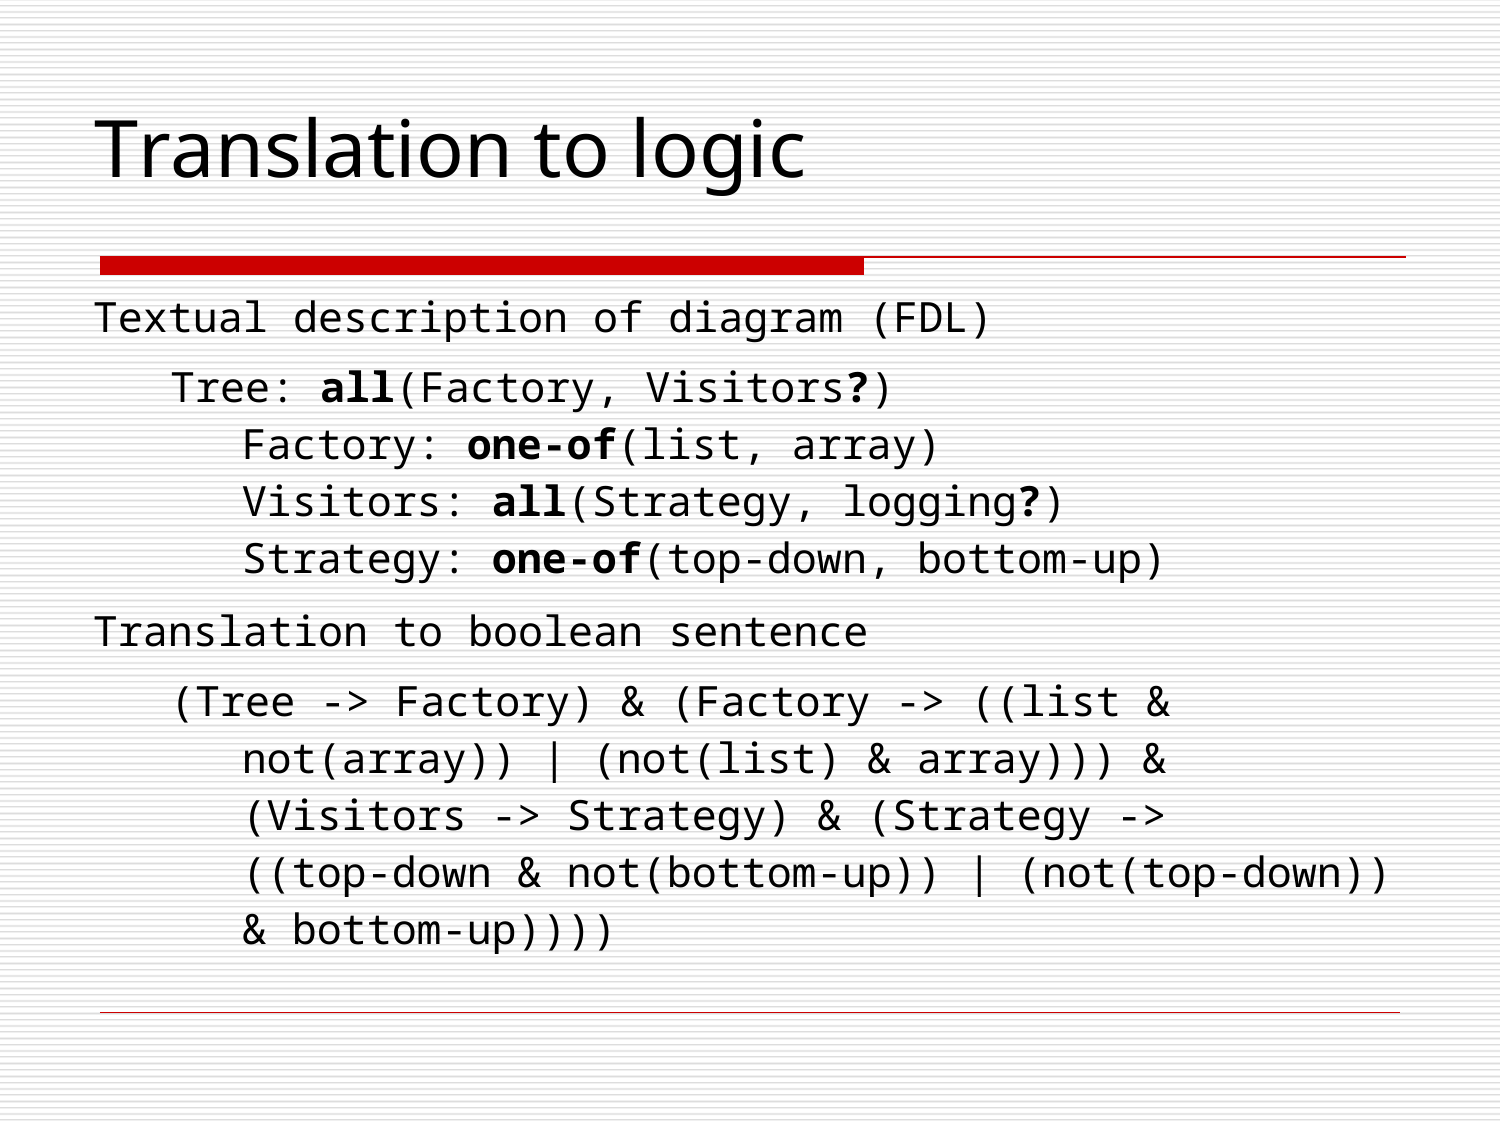

# Translation to logic
Textual description of diagram (FDL)
Tree: all(Factory, Visitors?)
Factory: one-of(list, array)
Visitors: all(Strategy, logging?)
Strategy: one-of(top-down, bottom-up)
Translation to boolean sentence
(Tree -> Factory) & (Factory -> ((list & not(array)) | (not(list) & array))) &
(Visitors -> Strategy) & (Strategy ->
((top-down & not(bottom-up)) | (not(top-down))
& bottom-up))))